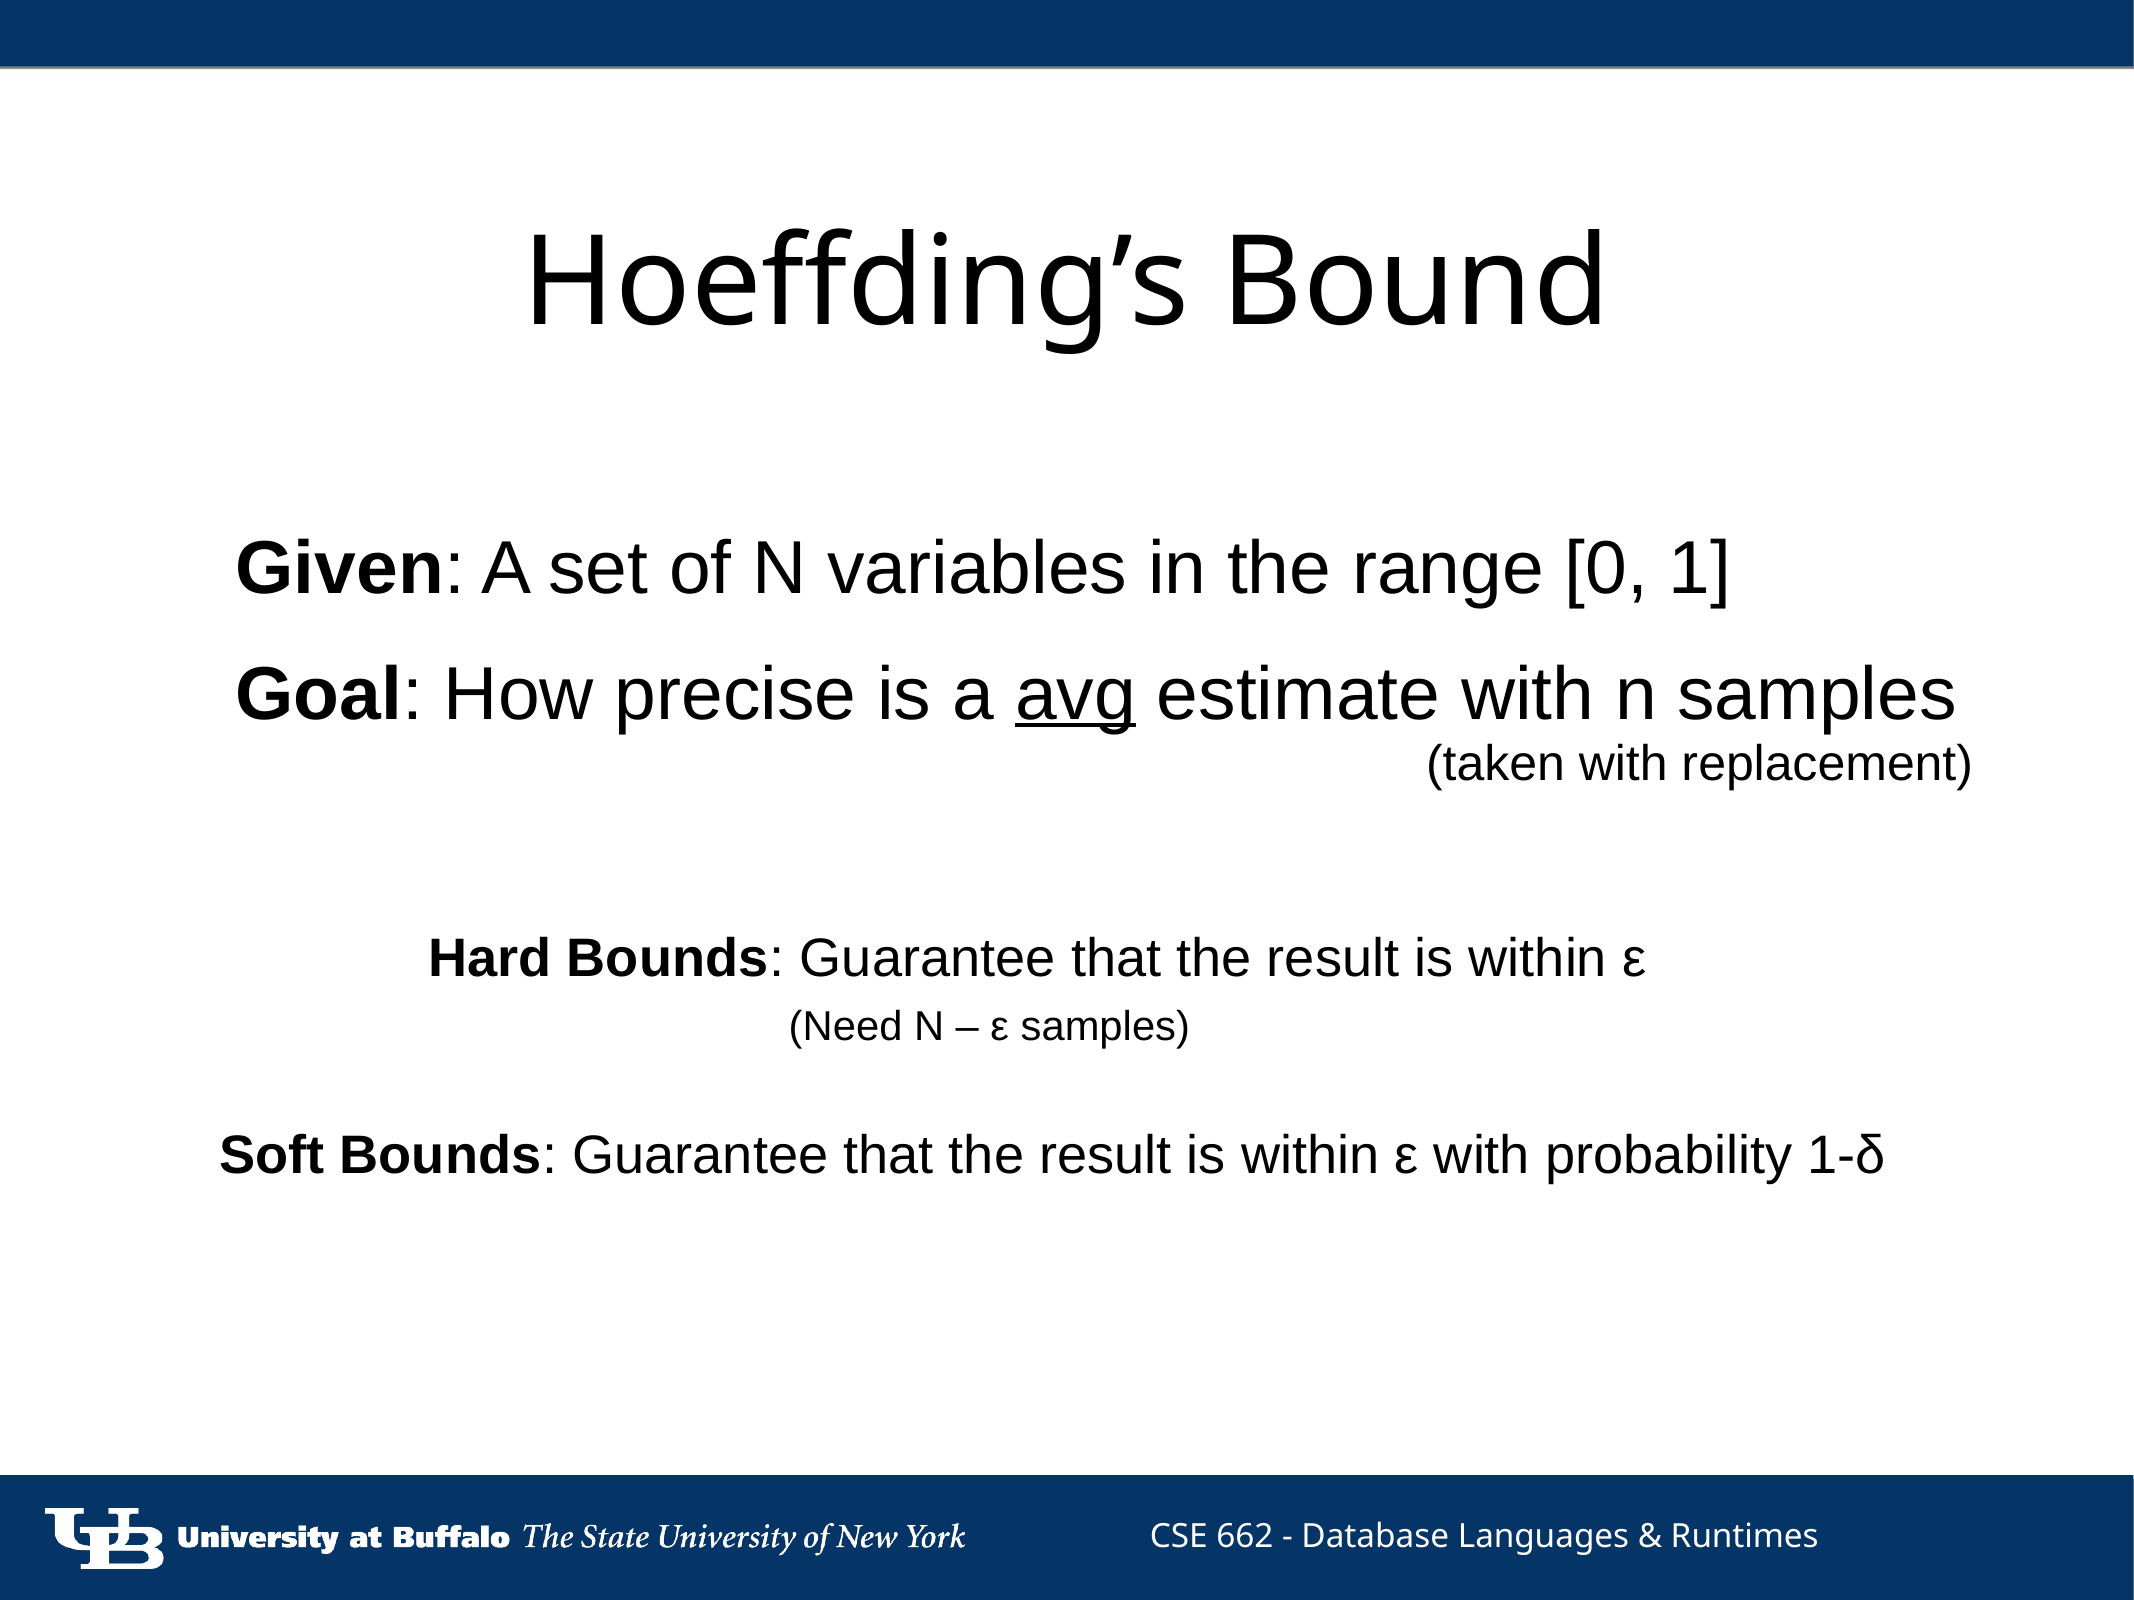

# Hoeffding’s Bound
Given: A set of N variables in the range [0, 1]
Goal: How precise is a avg estimate with n samples
 (taken with replacement)
Hard Bounds: Guarantee that the result is within ε
(Need N – ε samples)
Soft Bounds: Guarantee that the result is within ε with probability 1-δ